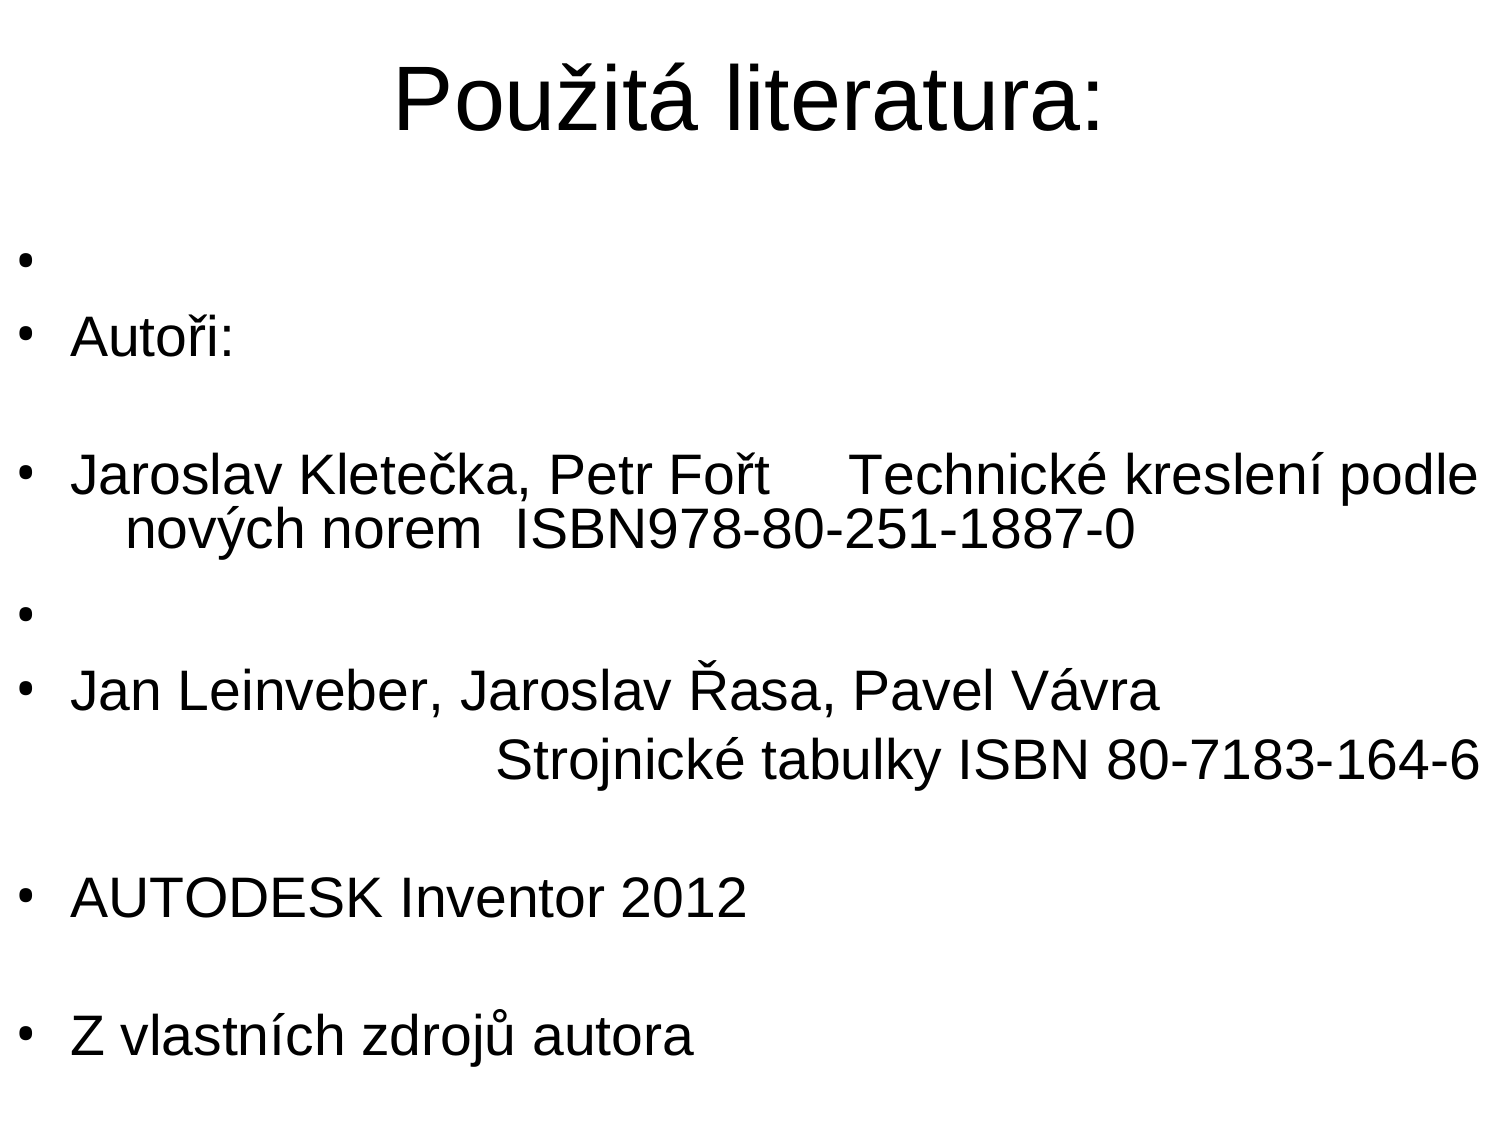

# Použitá literatura:
Autoři:
Jaroslav Kletečka, Petr Fořt Technické kreslení podle nových norem ISBN978-80-251-1887-0
Jan Leinveber, Jaroslav Řasa, Pavel Vávra
 Strojnické tabulky ISBN 80-7183-164-6
AUTODESK Inventor 2012
Z vlastních zdrojů autora